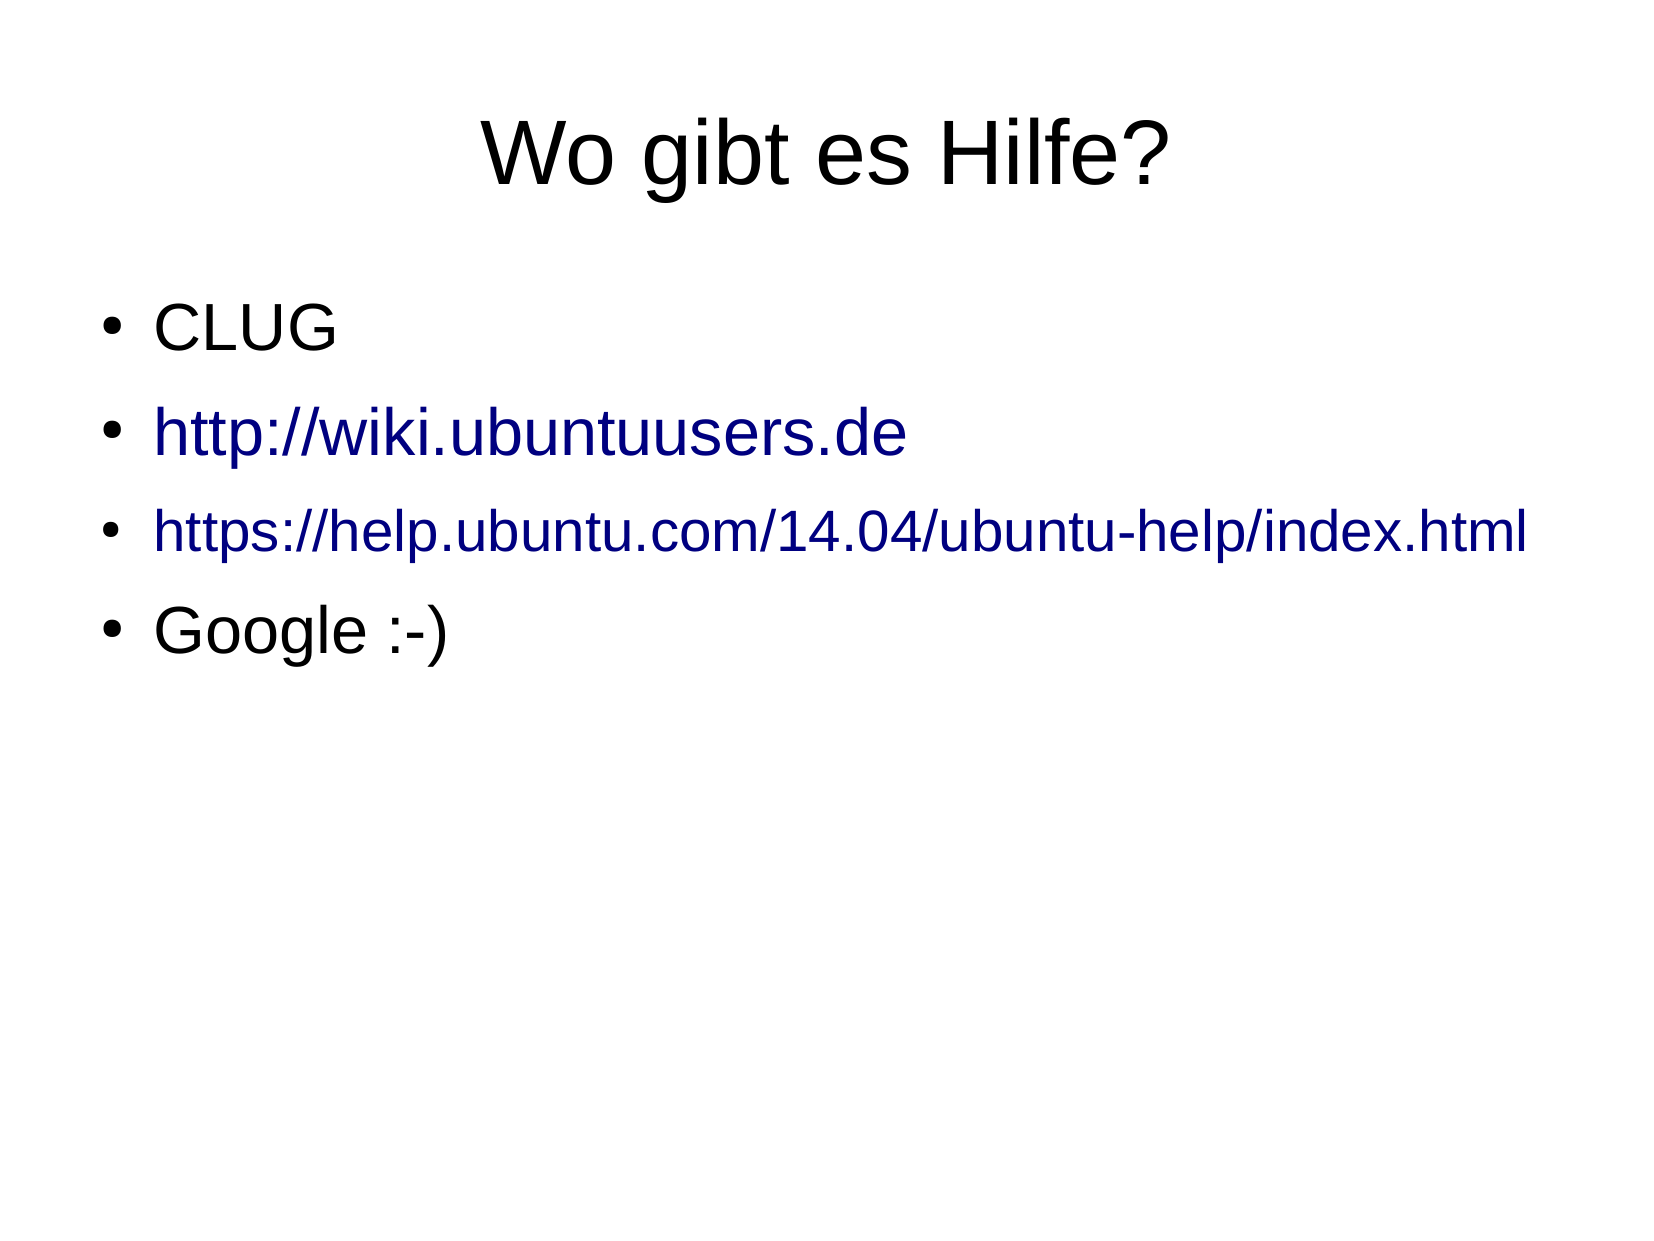

# Wo gibt es Hilfe?
CLUG
http://wiki.ubuntuusers.de
https://help.ubuntu.com/14.04/ubuntu-help/index.html
Google :-)